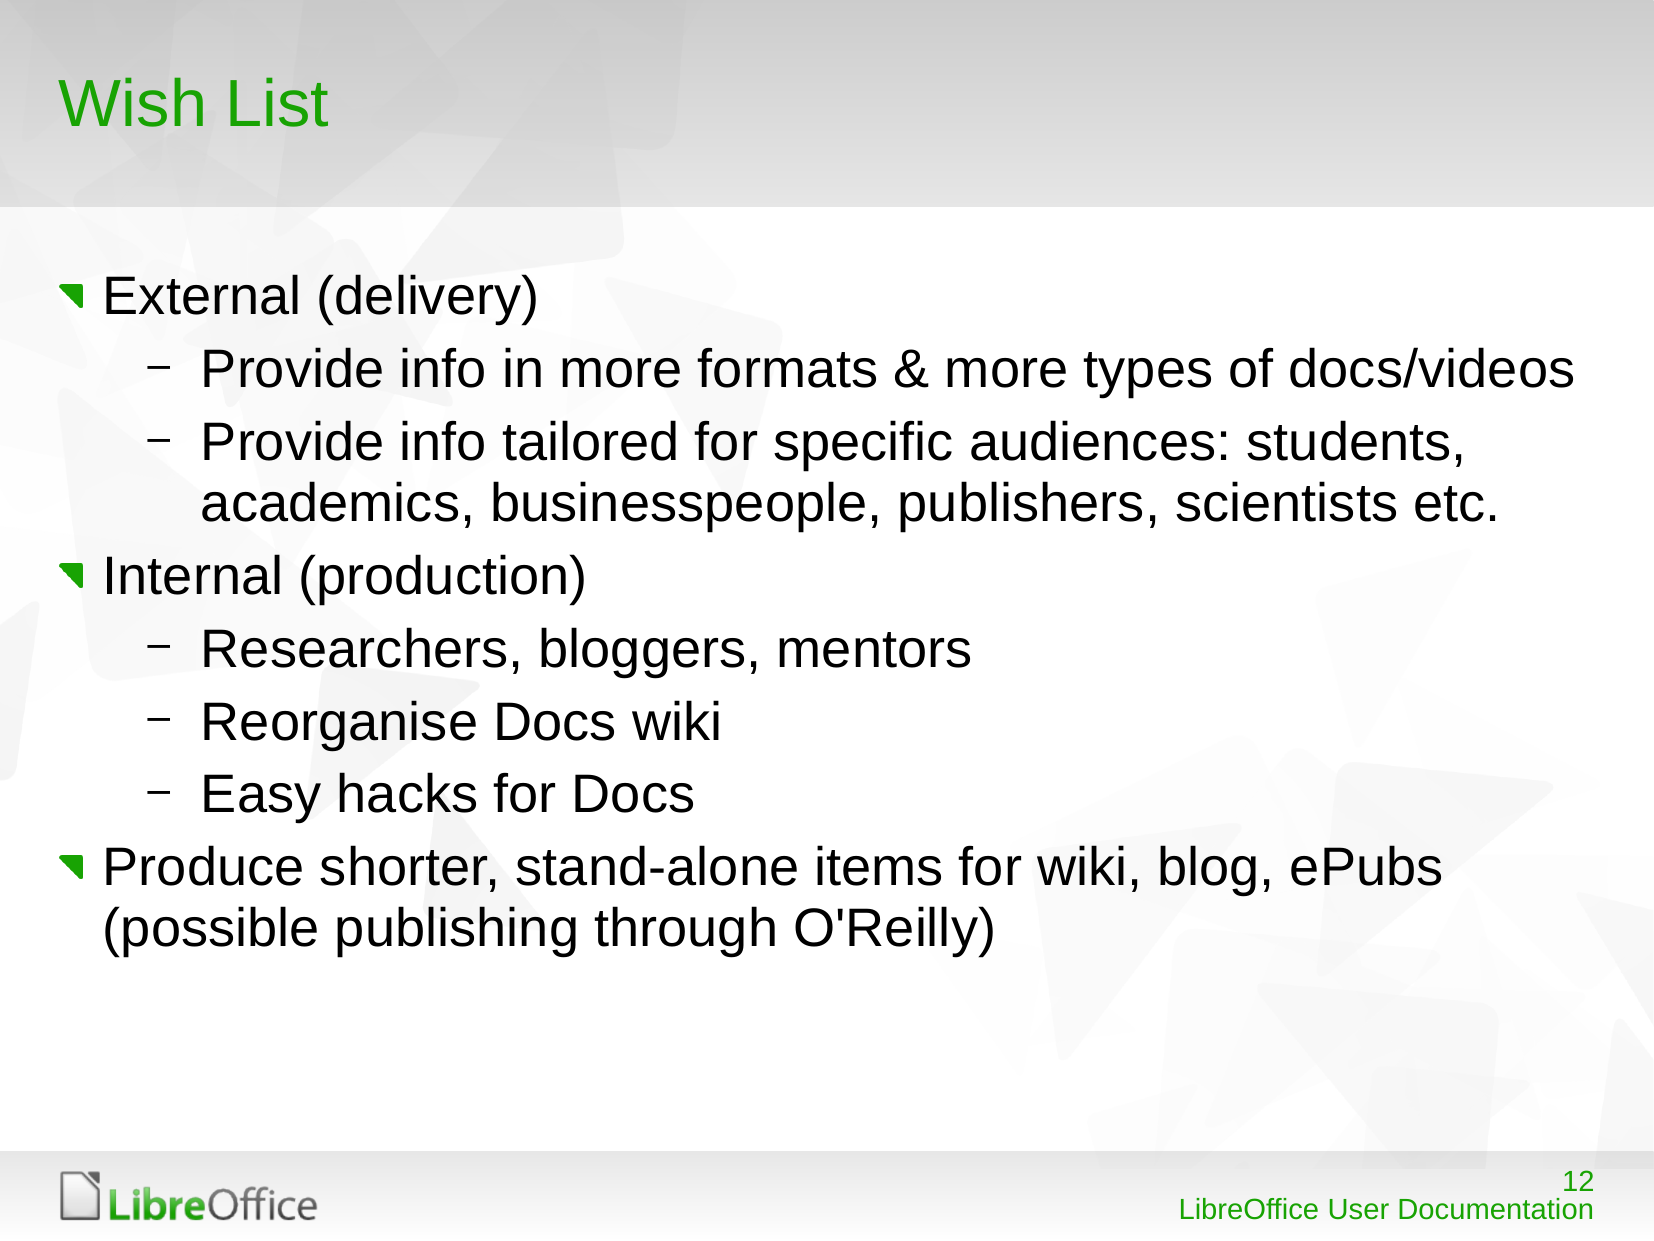

# Wish List
External (delivery)
Provide info in more formats & more types of docs/videos
Provide info tailored for specific audiences: students, academics, businesspeople, publishers, scientists etc.
Internal (production)
Researchers, bloggers, mentors
Reorganise Docs wiki
Easy hacks for Docs
Produce shorter, stand-alone items for wiki, blog, ePubs (possible publishing through O'Reilly)
12
LibreOffice User Documentation